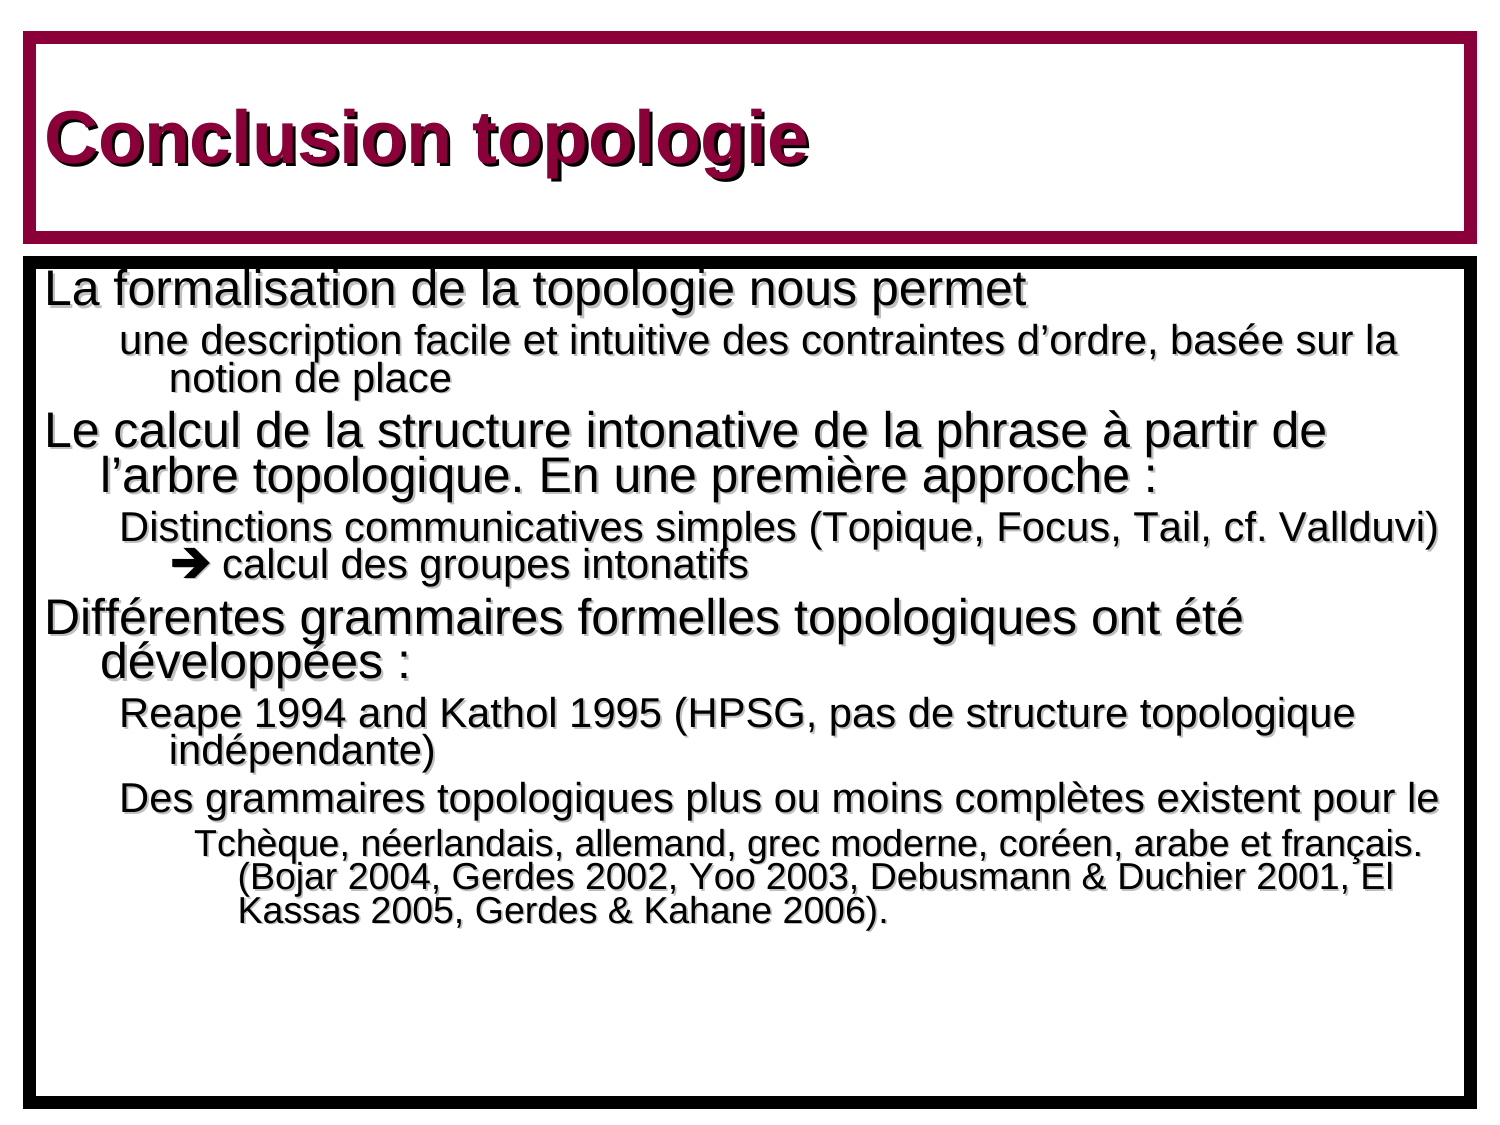

# Conclusion topologie
La formalisation de la topologie nous permet
une description facile et intuitive des contraintes d’ordre, basée sur la notion de place
Le calcul de la structure intonative de la phrase à partir de l’arbre topologique. En une première approche :
Distinctions communicatives simples (Topique, Focus, Tail, cf. Vallduvi)  calcul des groupes intonatifs
Différentes grammaires formelles topologiques ont été développées :
Reape 1994 and Kathol 1995 (HPSG, pas de structure topologique indépendante)
Des grammaires topologiques plus ou moins complètes existent pour le
Tchèque, néerlandais, allemand, grec moderne, coréen, arabe et français.
(Bojar 2004, Gerdes 2002, Yoo 2003, Debusmann & Duchier 2001, El Kassas 2005, Gerdes & Kahane 2006).